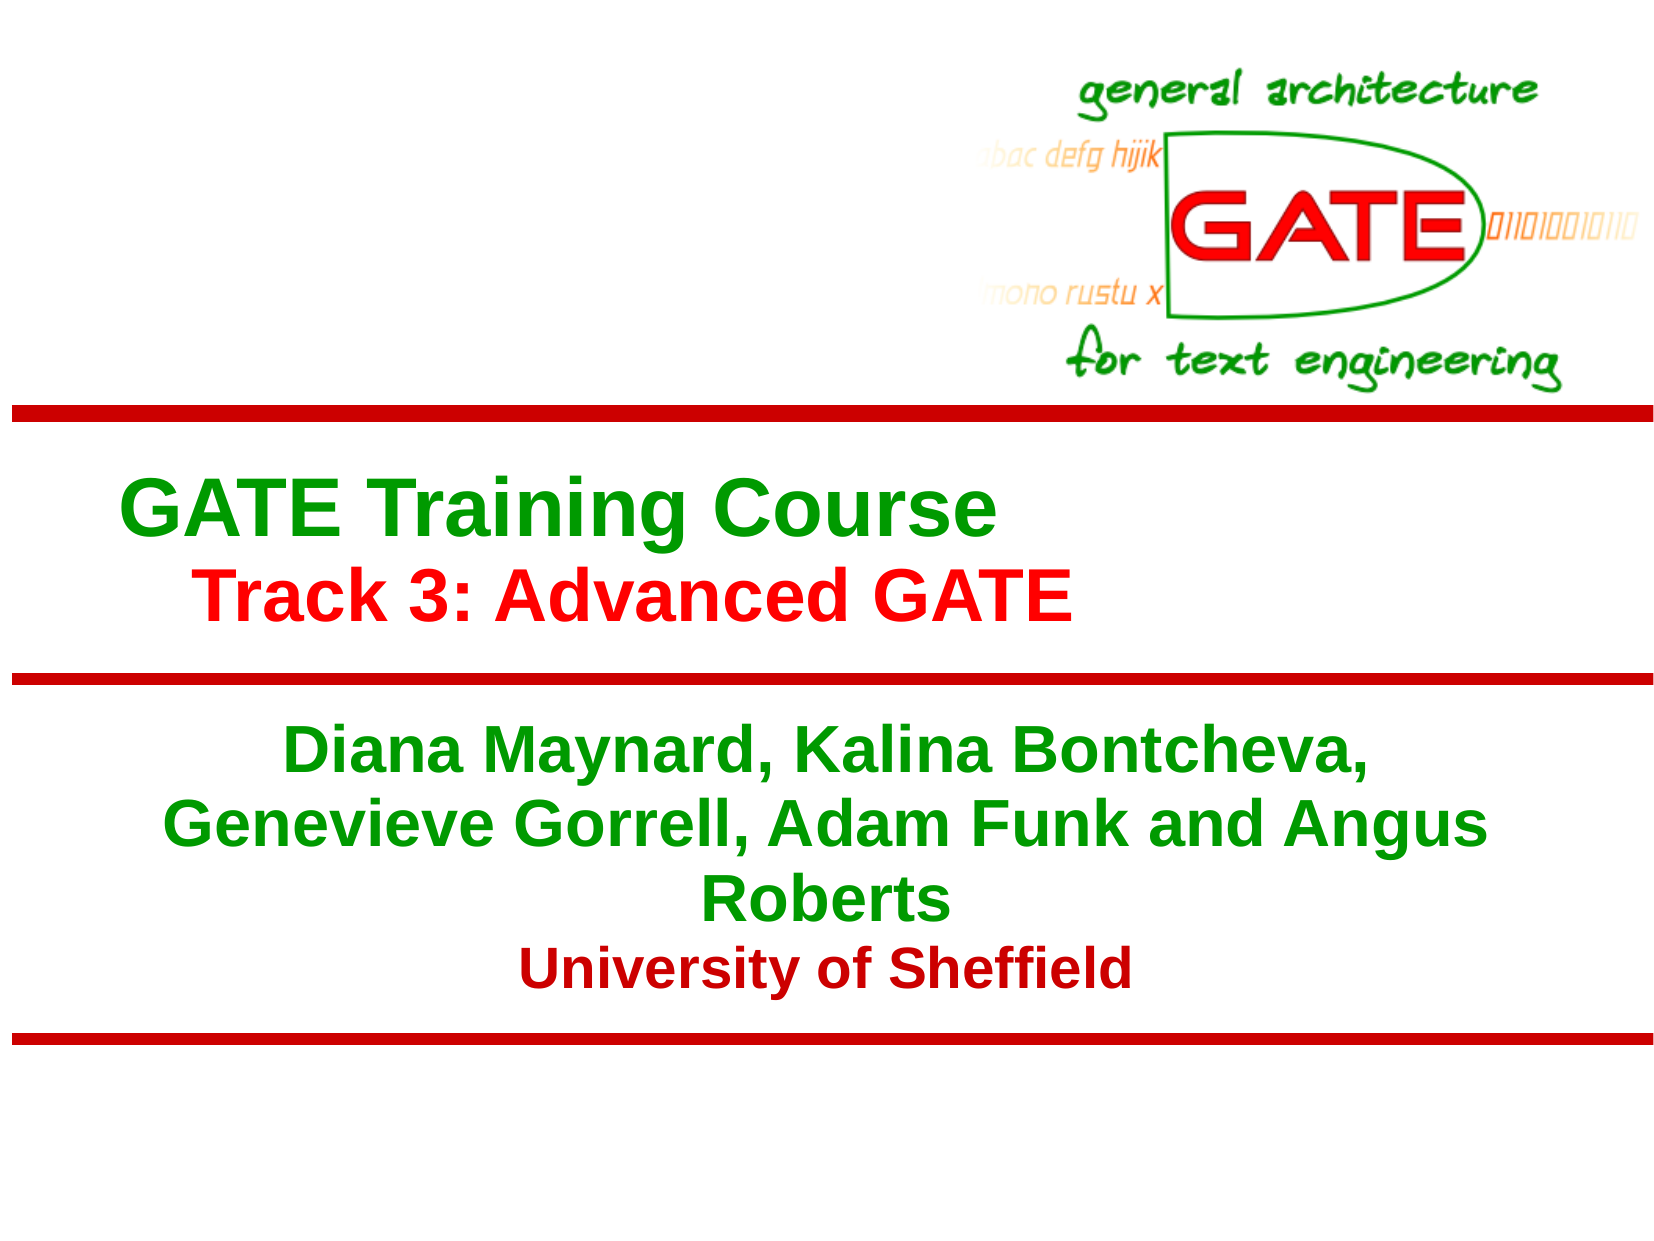

# GATE Training Course Track 3: Advanced GATE
Diana Maynard, Kalina Bontcheva, Genevieve Gorrell, Adam Funk and Angus Roberts
University of Sheffield